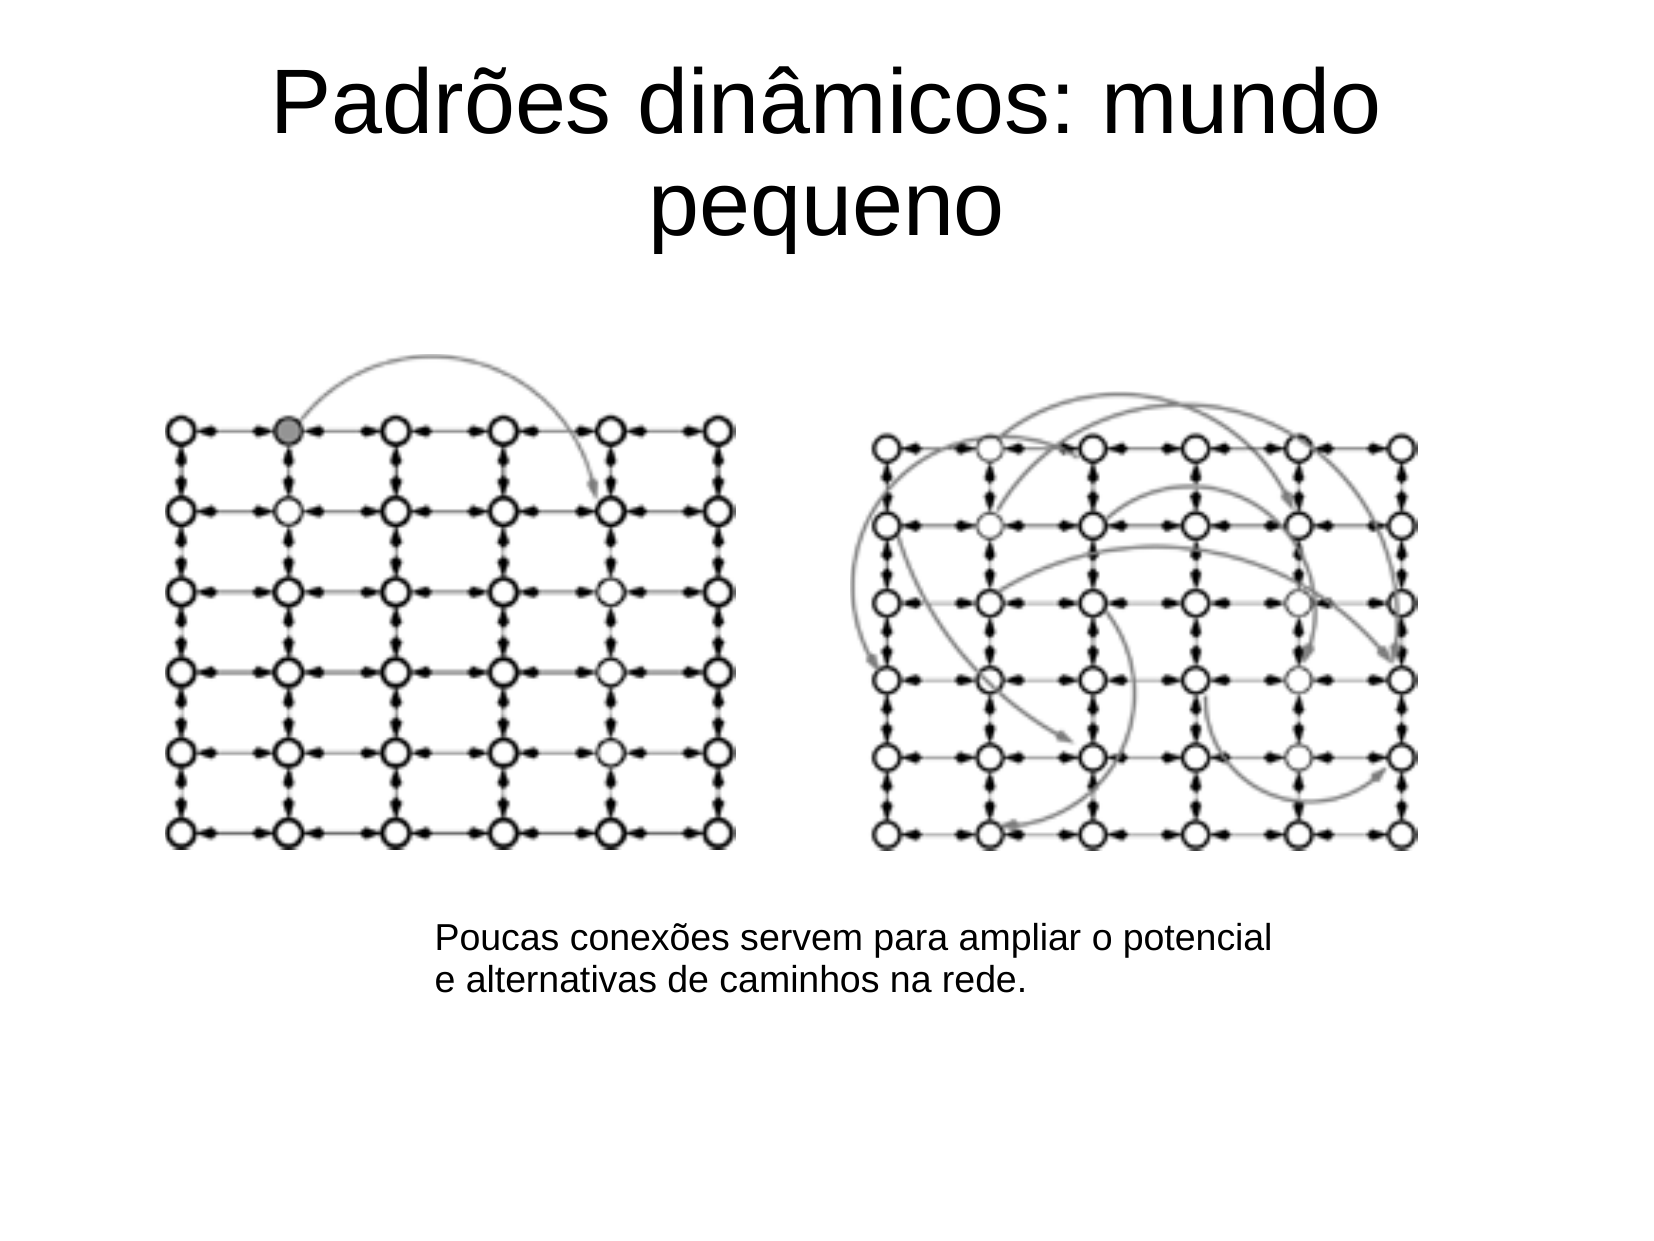

# Padrões dinâmicos: mundo pequeno
Poucas conexões servem para ampliar o potencial
e alternativas de caminhos na rede.